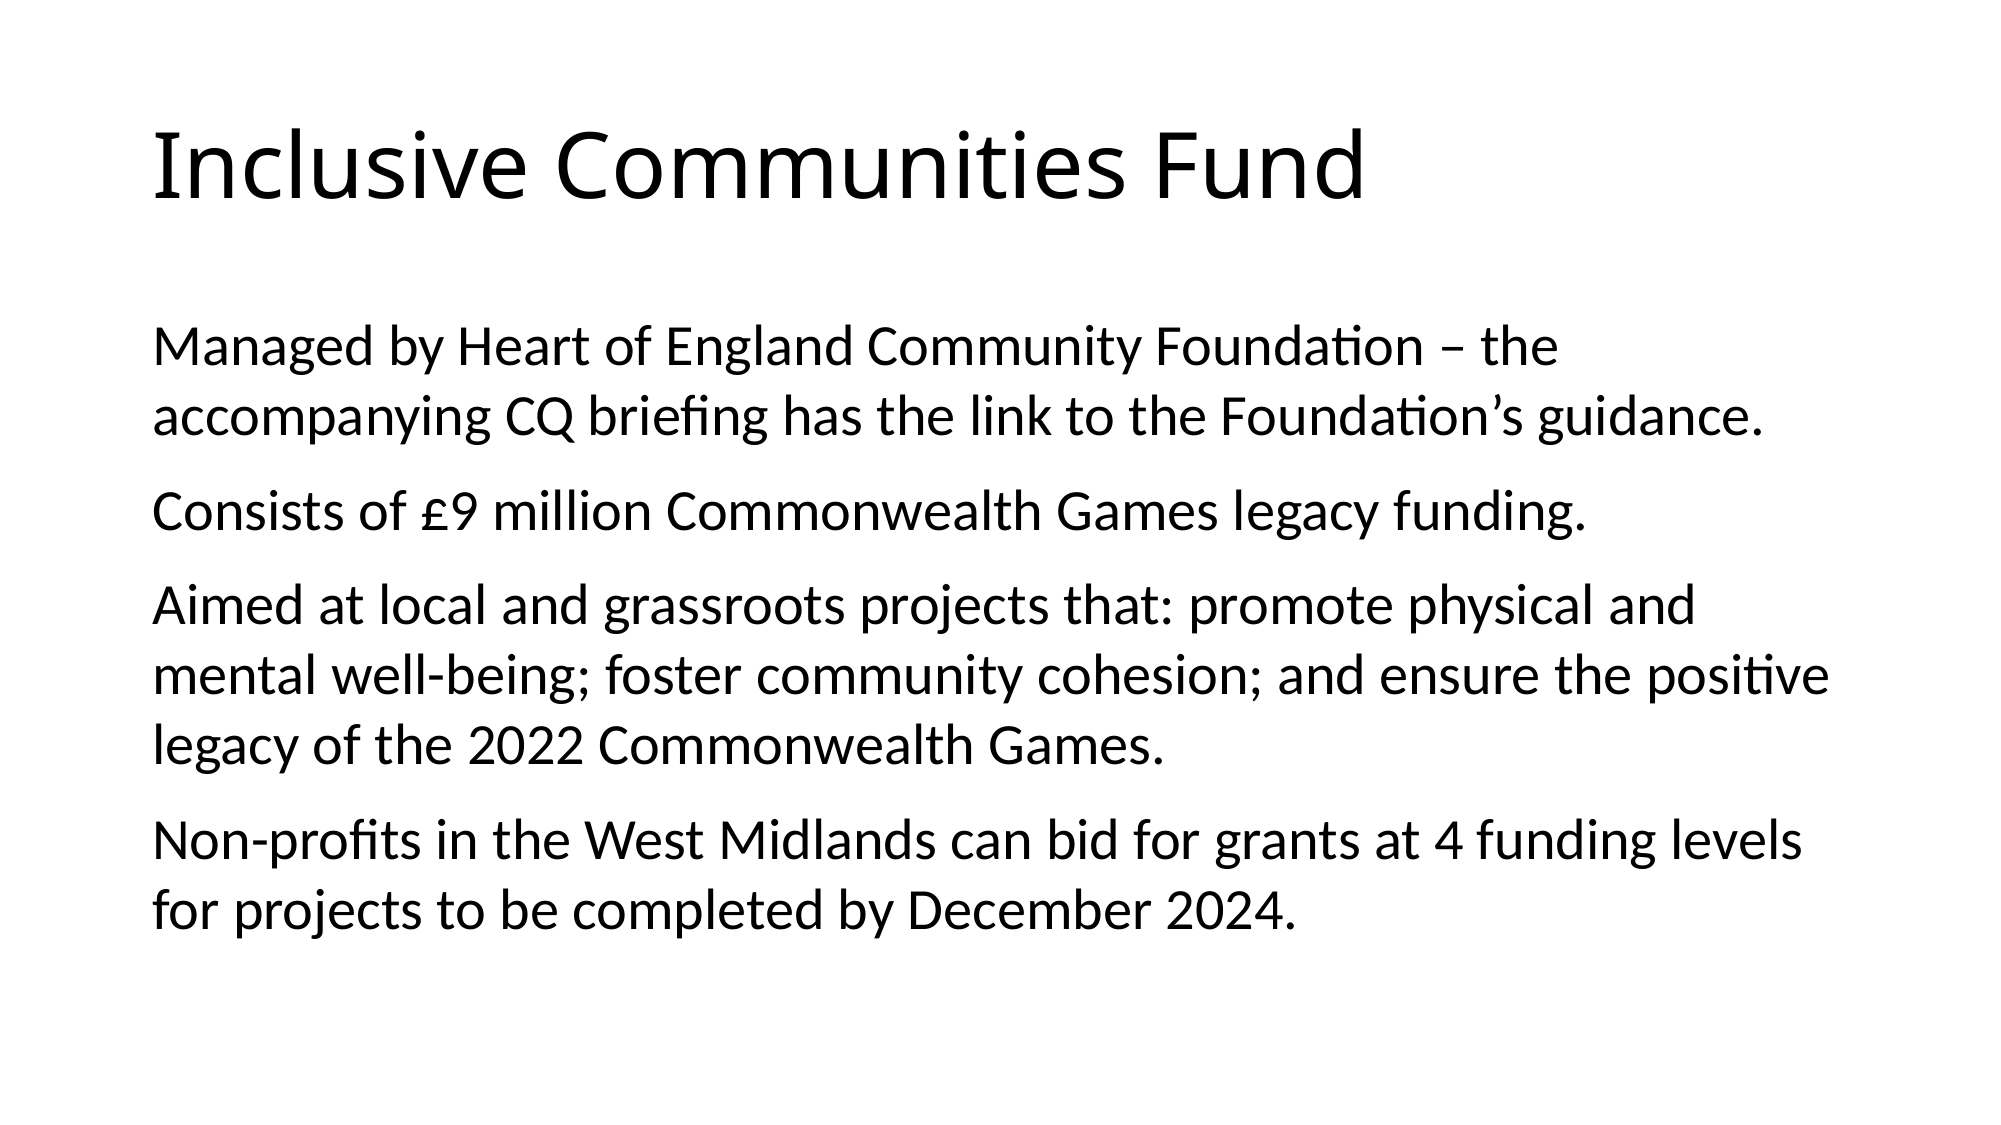

# Inclusive Communities Fund
Managed by Heart of England Community Foundation – the accompanying CQ briefing has the link to the Foundation’s guidance.
Consists of £9 million Commonwealth Games legacy funding.
Aimed at local and grassroots projects that: promote physical and mental well-being; foster community cohesion; and ensure the positive legacy of the 2022 Commonwealth Games.
Non-profits in the West Midlands can bid for grants at 4 funding levels for projects to be completed by December 2024.